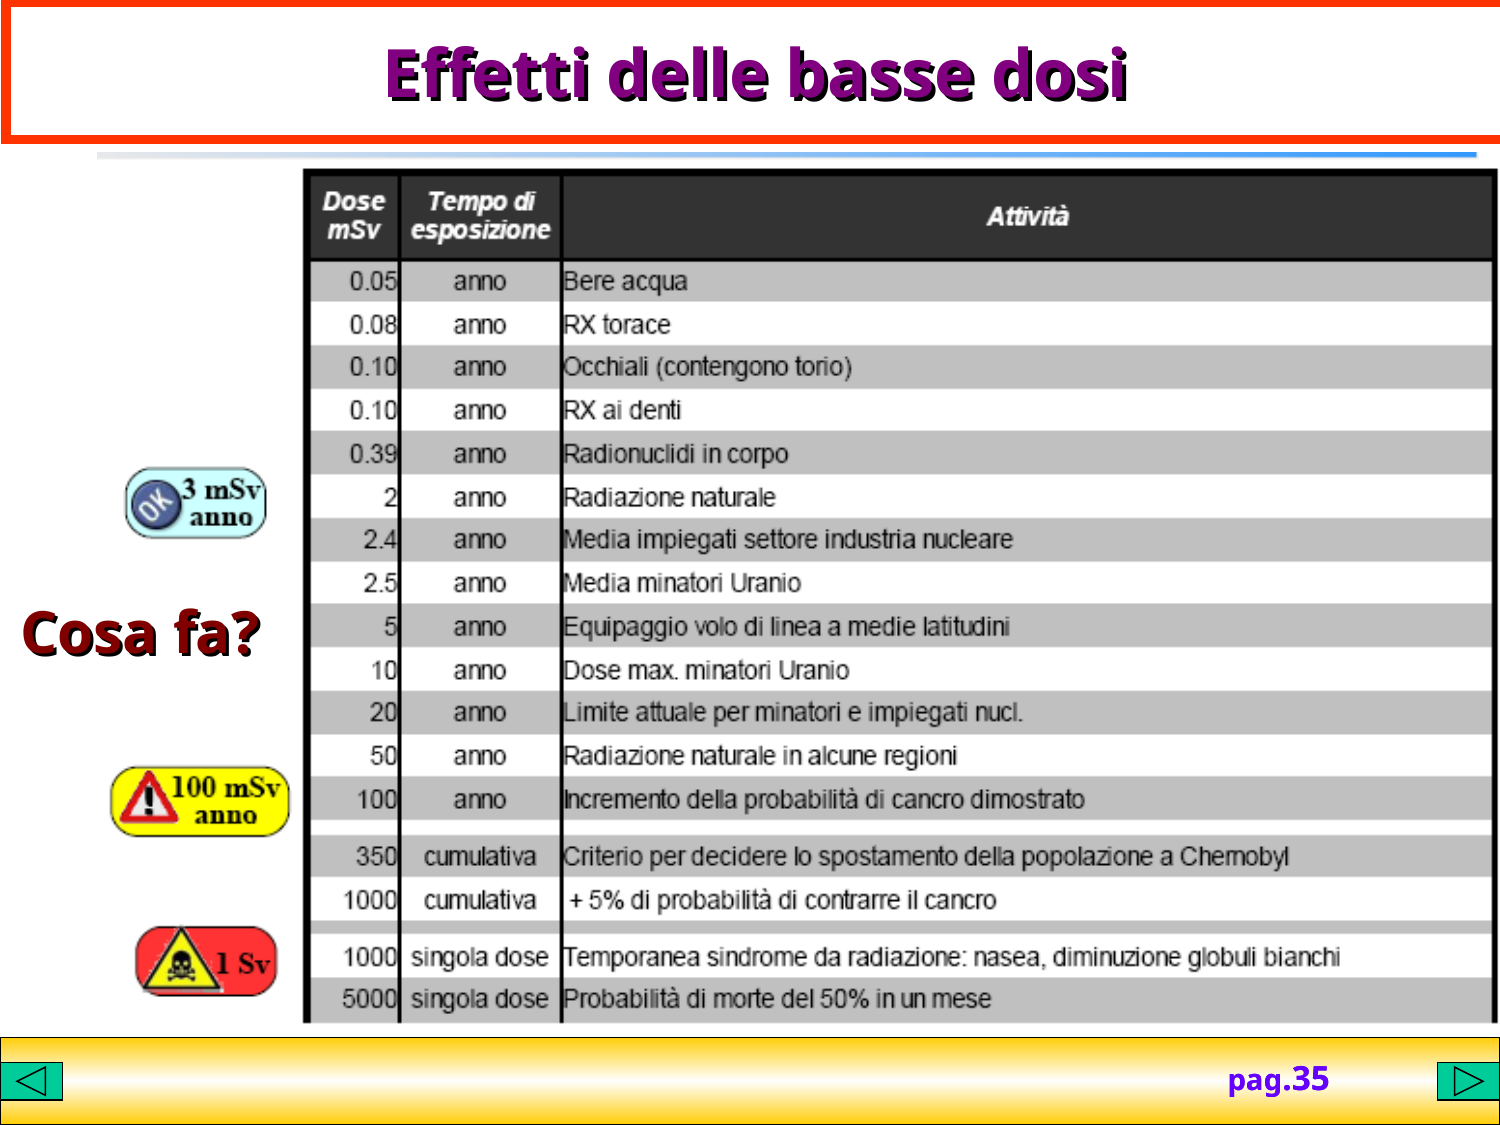

# Effetti delle basse dosi
Cosa fa?
pag.
35